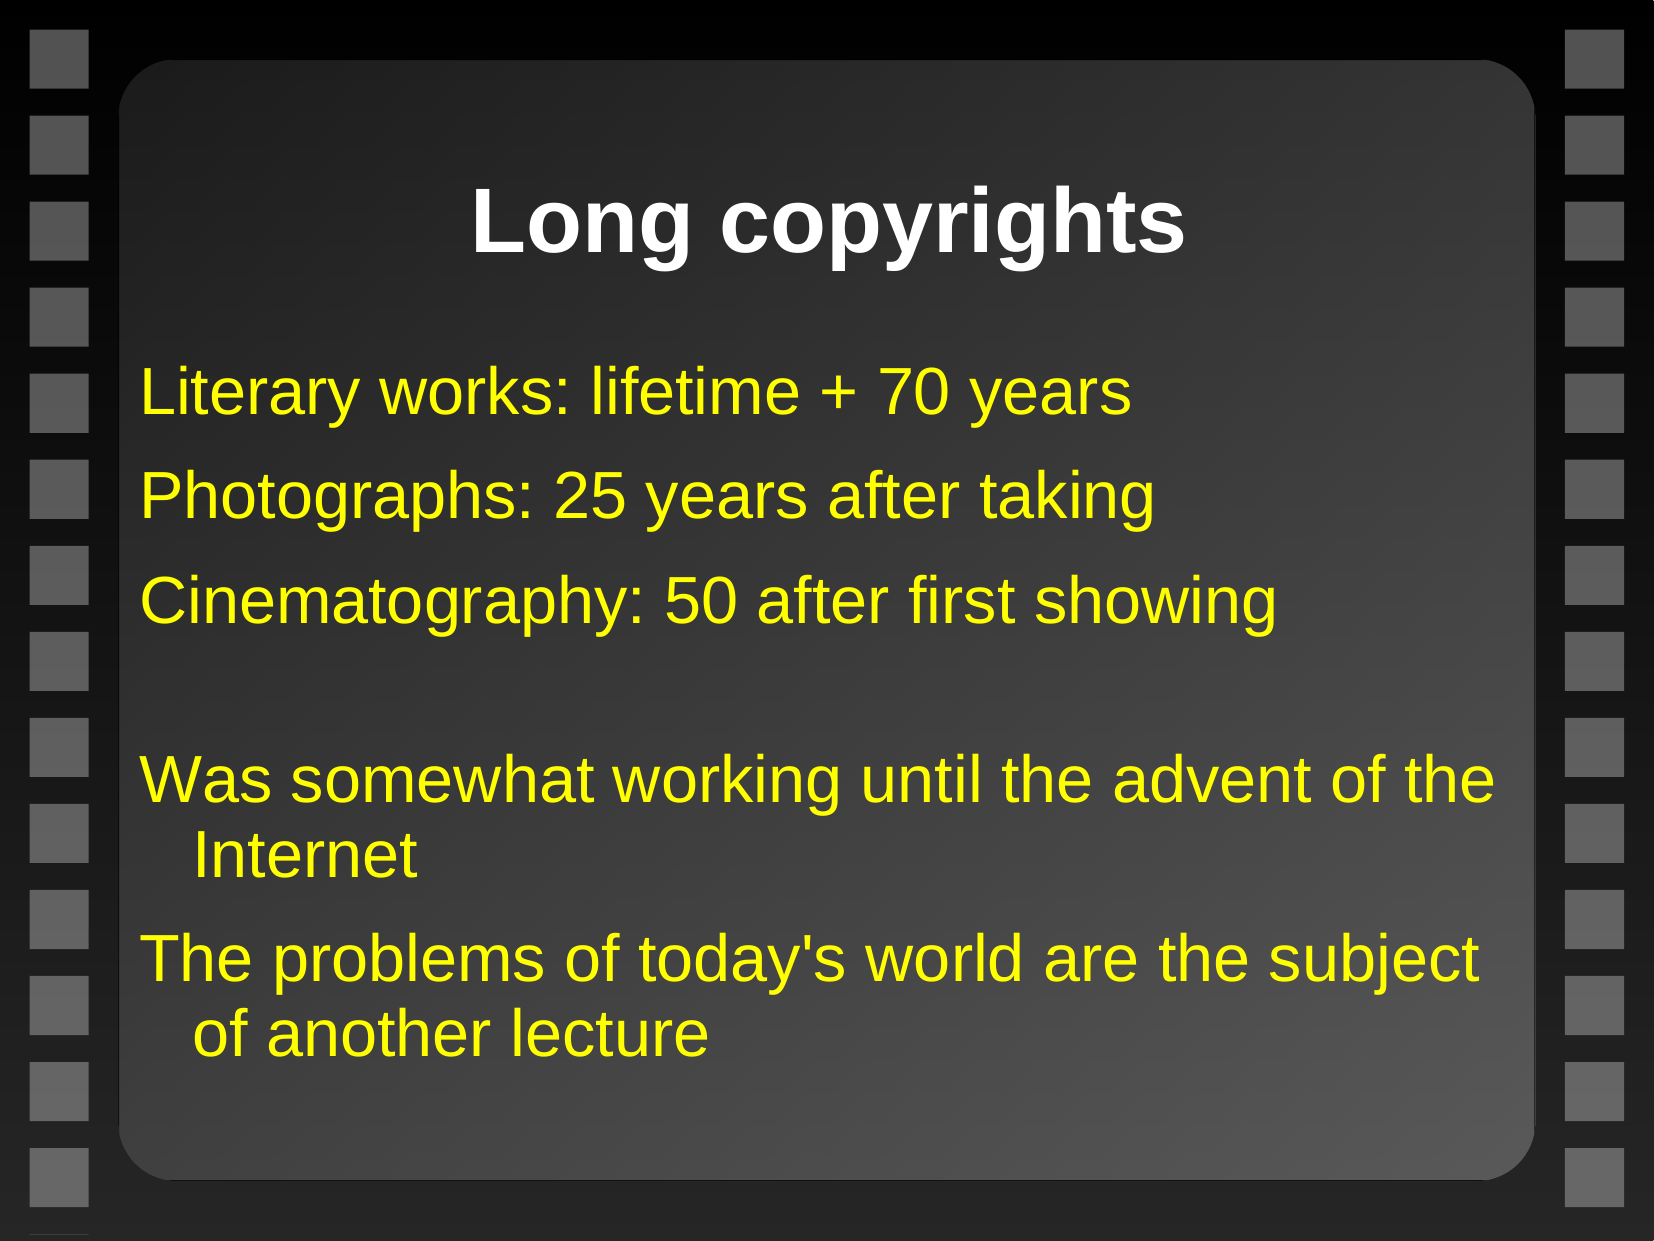

# Long copyrights
Literary works: lifetime + 70 years
Photographs: 25 years after taking
Cinematography: 50 after first showing
Was somewhat working until the advent of the Internet
The problems of today's world are the subject of another lecture